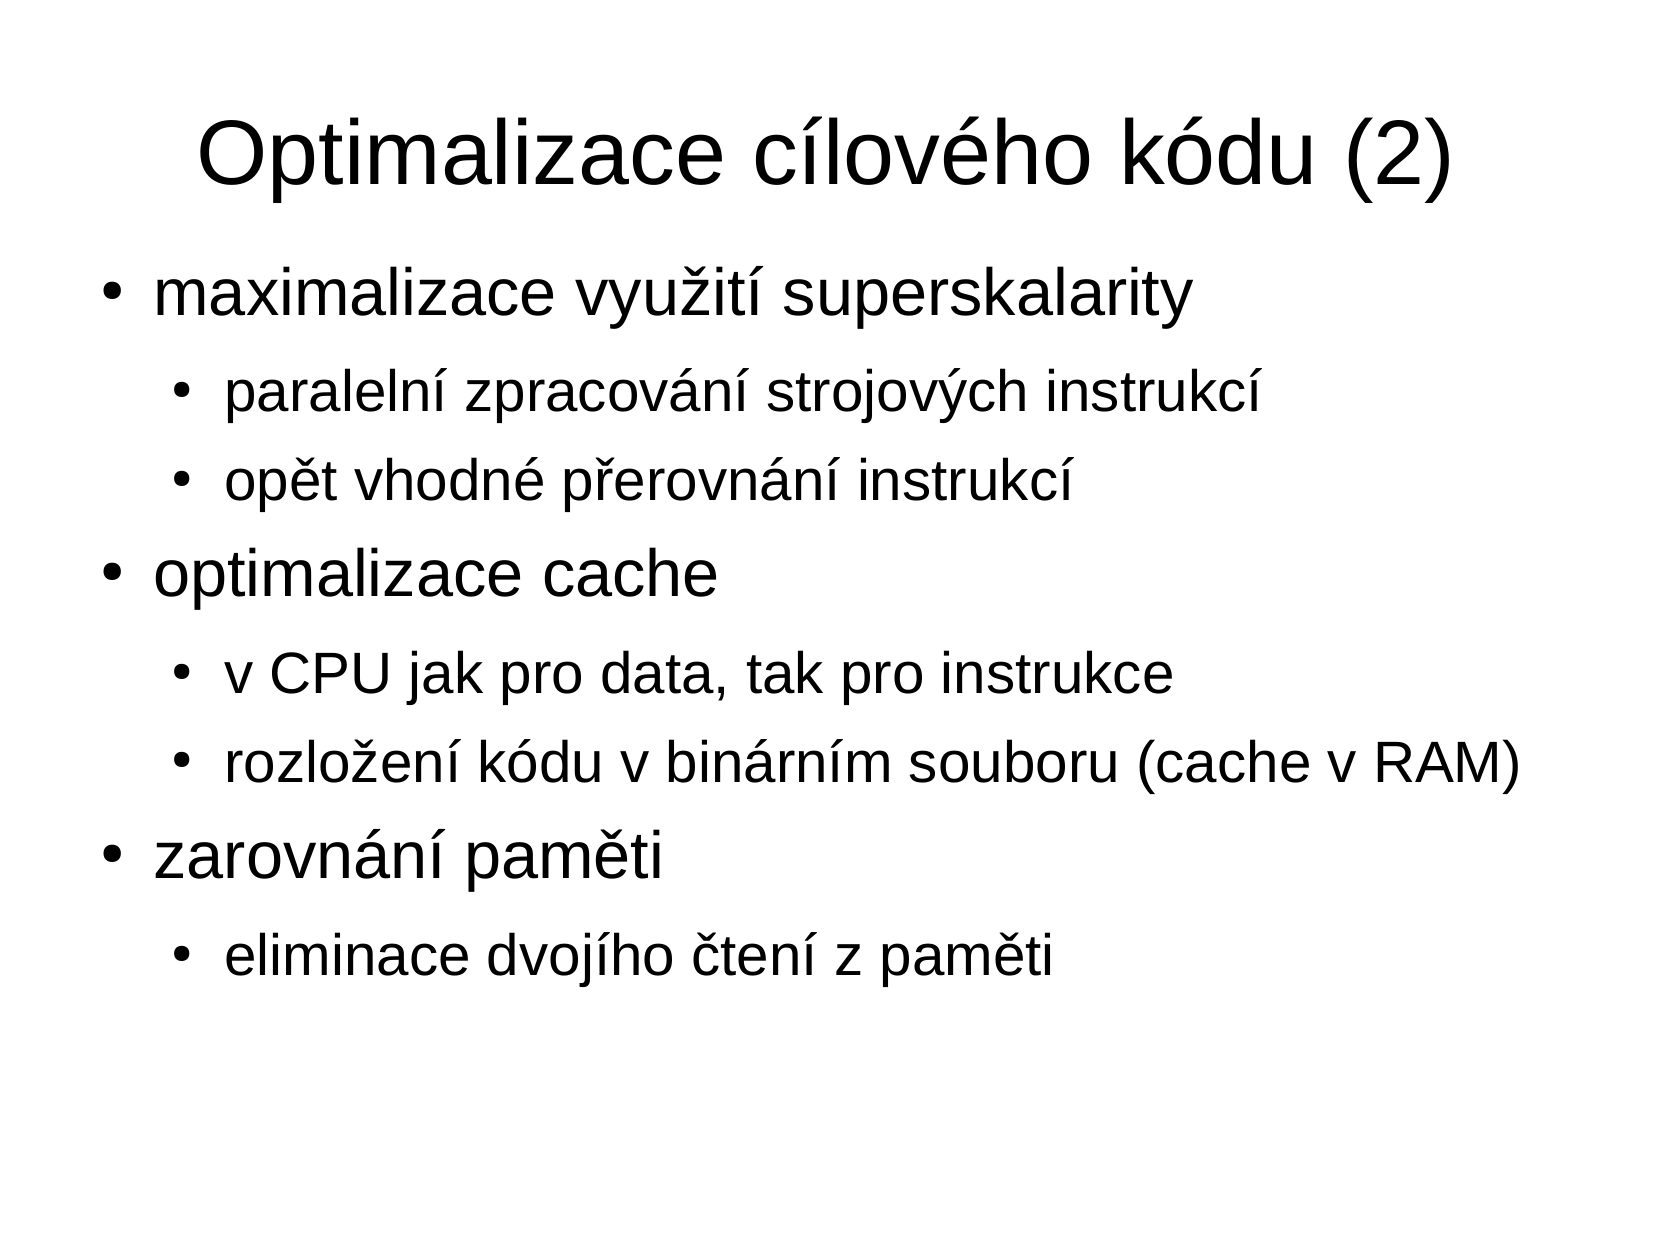

# Optimalizace cílového kódu (2)
maximalizace využití superskalarity
paralelní zpracování strojových instrukcí
opět vhodné přerovnání instrukcí
optimalizace cache
v CPU jak pro data, tak pro instrukce
rozložení kódu v binárním souboru (cache v RAM)
zarovnání paměti
eliminace dvojího čtení z paměti